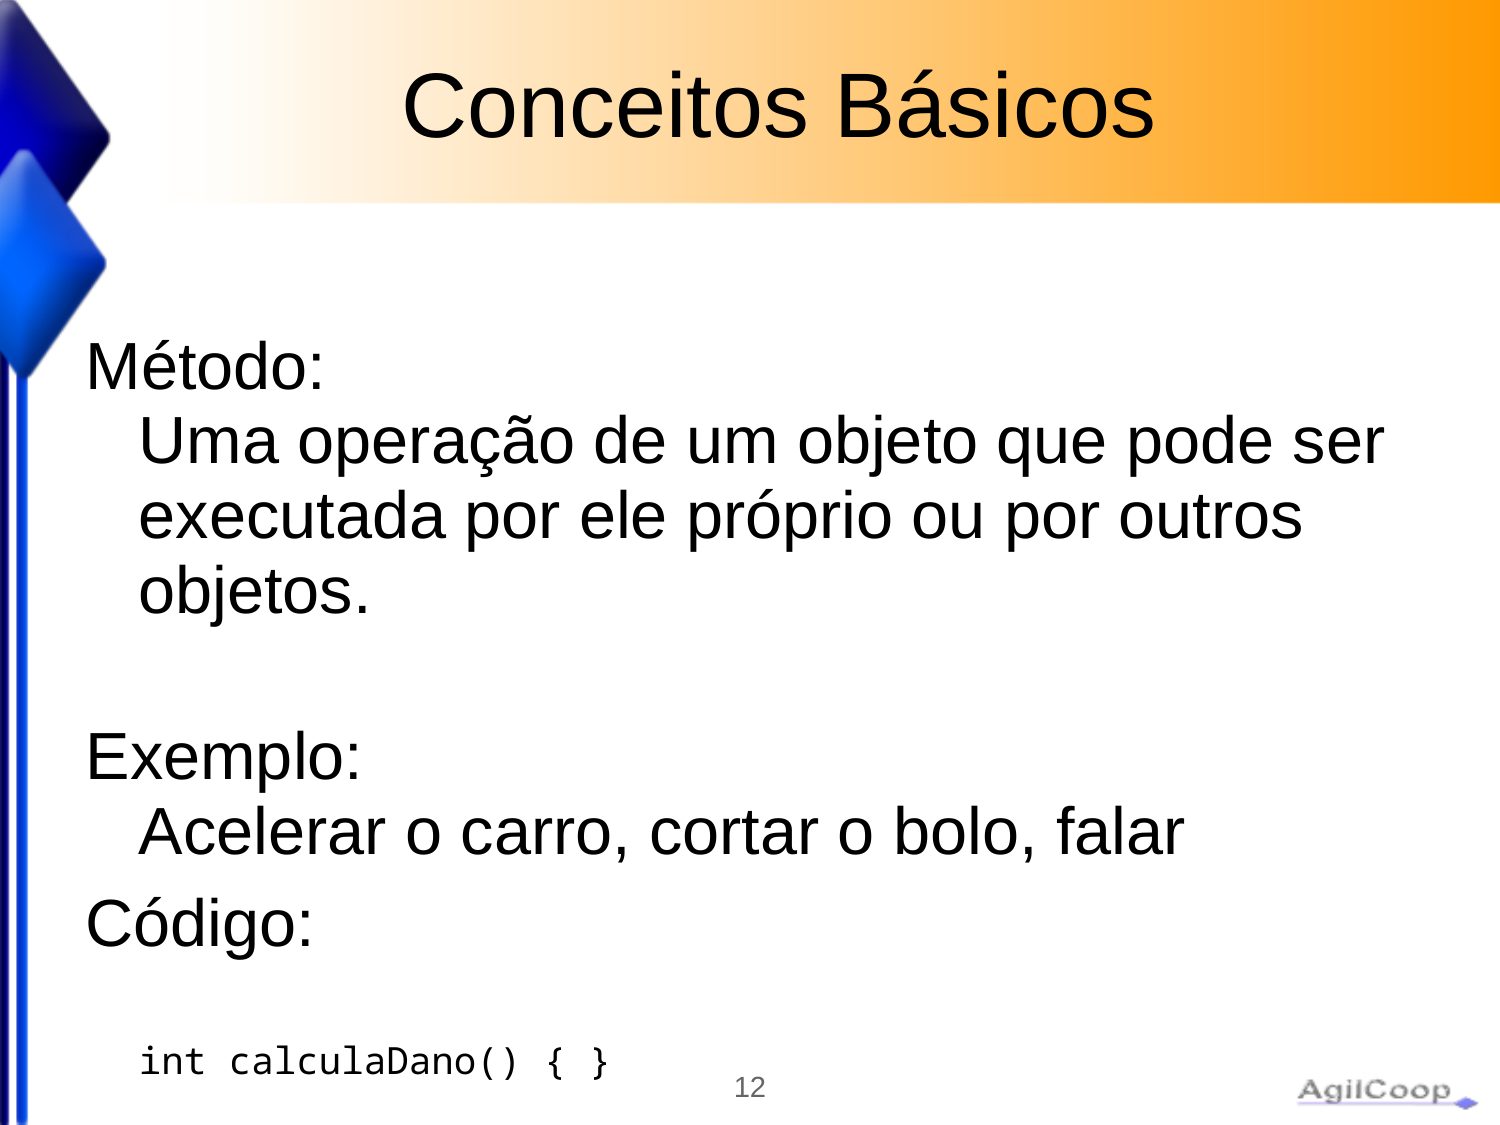

# Conceitos Básicos
Método:
Uma operação de um objeto que pode ser executada por ele próprio ou por outros objetos.
Exemplo:
Acelerar o carro, cortar o bolo, falar
Código:
int calculaDano() { }
12